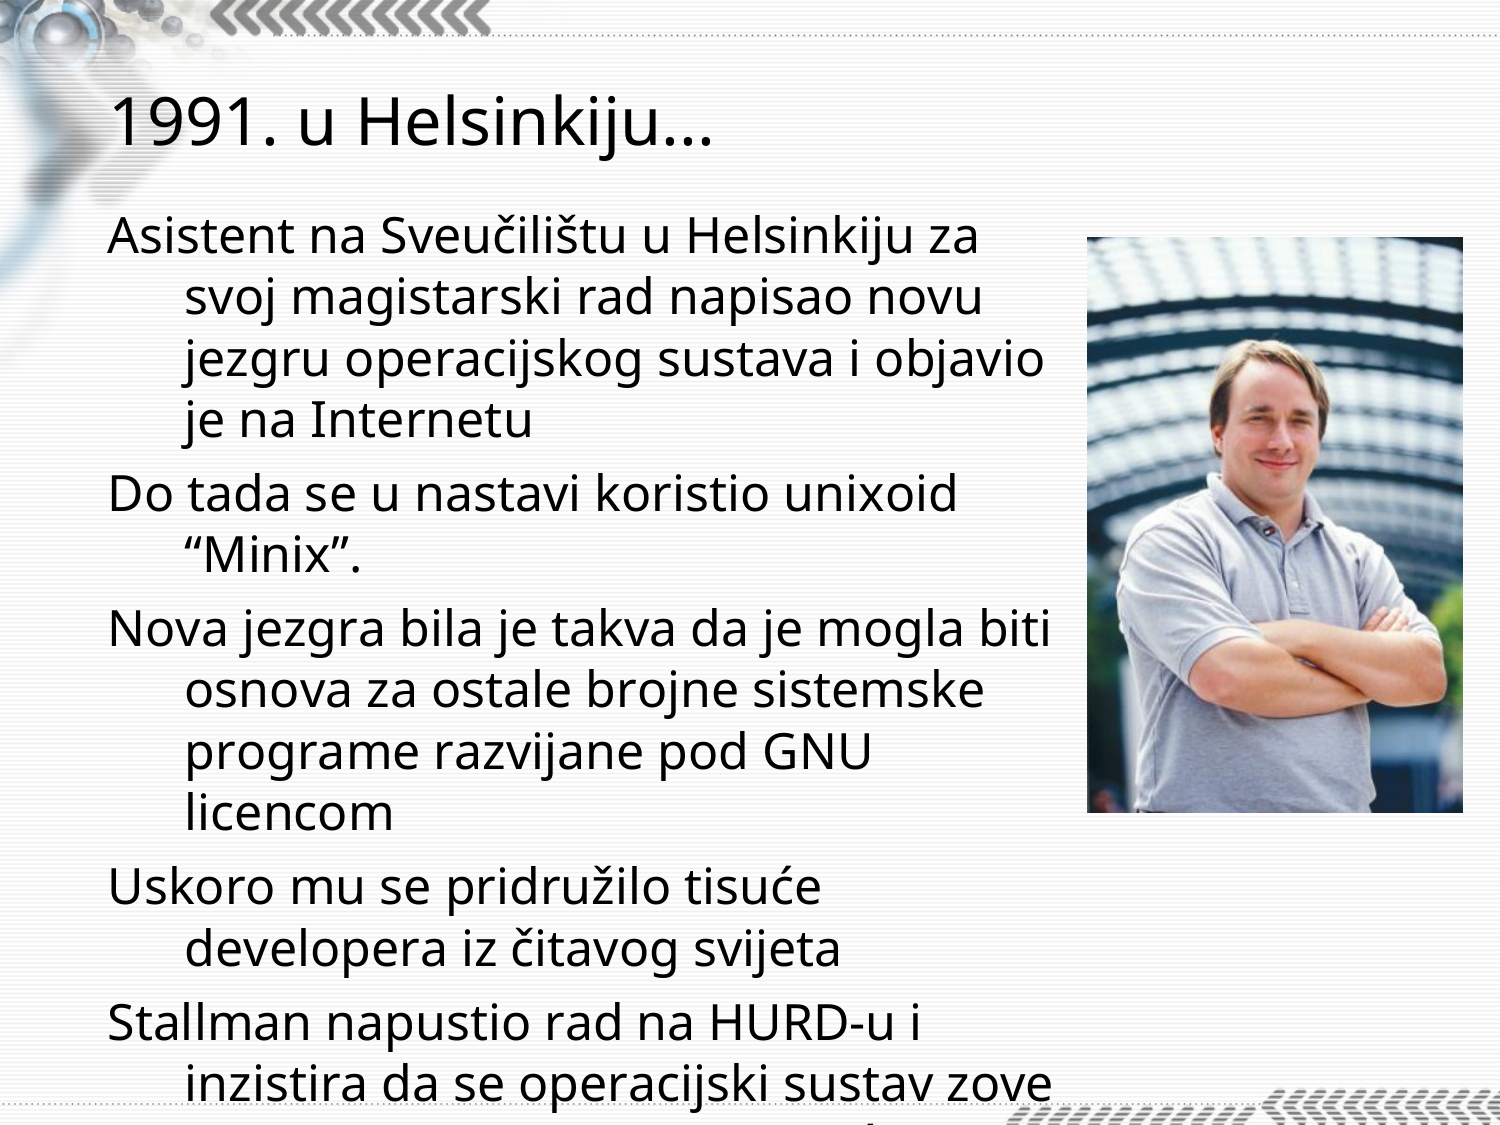

# 1991. u Helsinkiju...
Asistent na Sveučilištu u Helsinkiju za svoj magistarski rad napisao novu jezgru operacijskog sustava i objavio je na Internetu
Do tada se u nastavi koristio unixoid “Minix”.
Nova jezgra bila je takva da je mogla biti osnova za ostale brojne sistemske programe razvijane pod GNU licencom
Uskoro mu se pridružilo tisuće developera iz čitavog svijeta
Stallman napustio rad na HURD-u i inzistira da se operacijski sustav zove ne samo po jezgri (Linux), već cjelovito: GNU/Linux